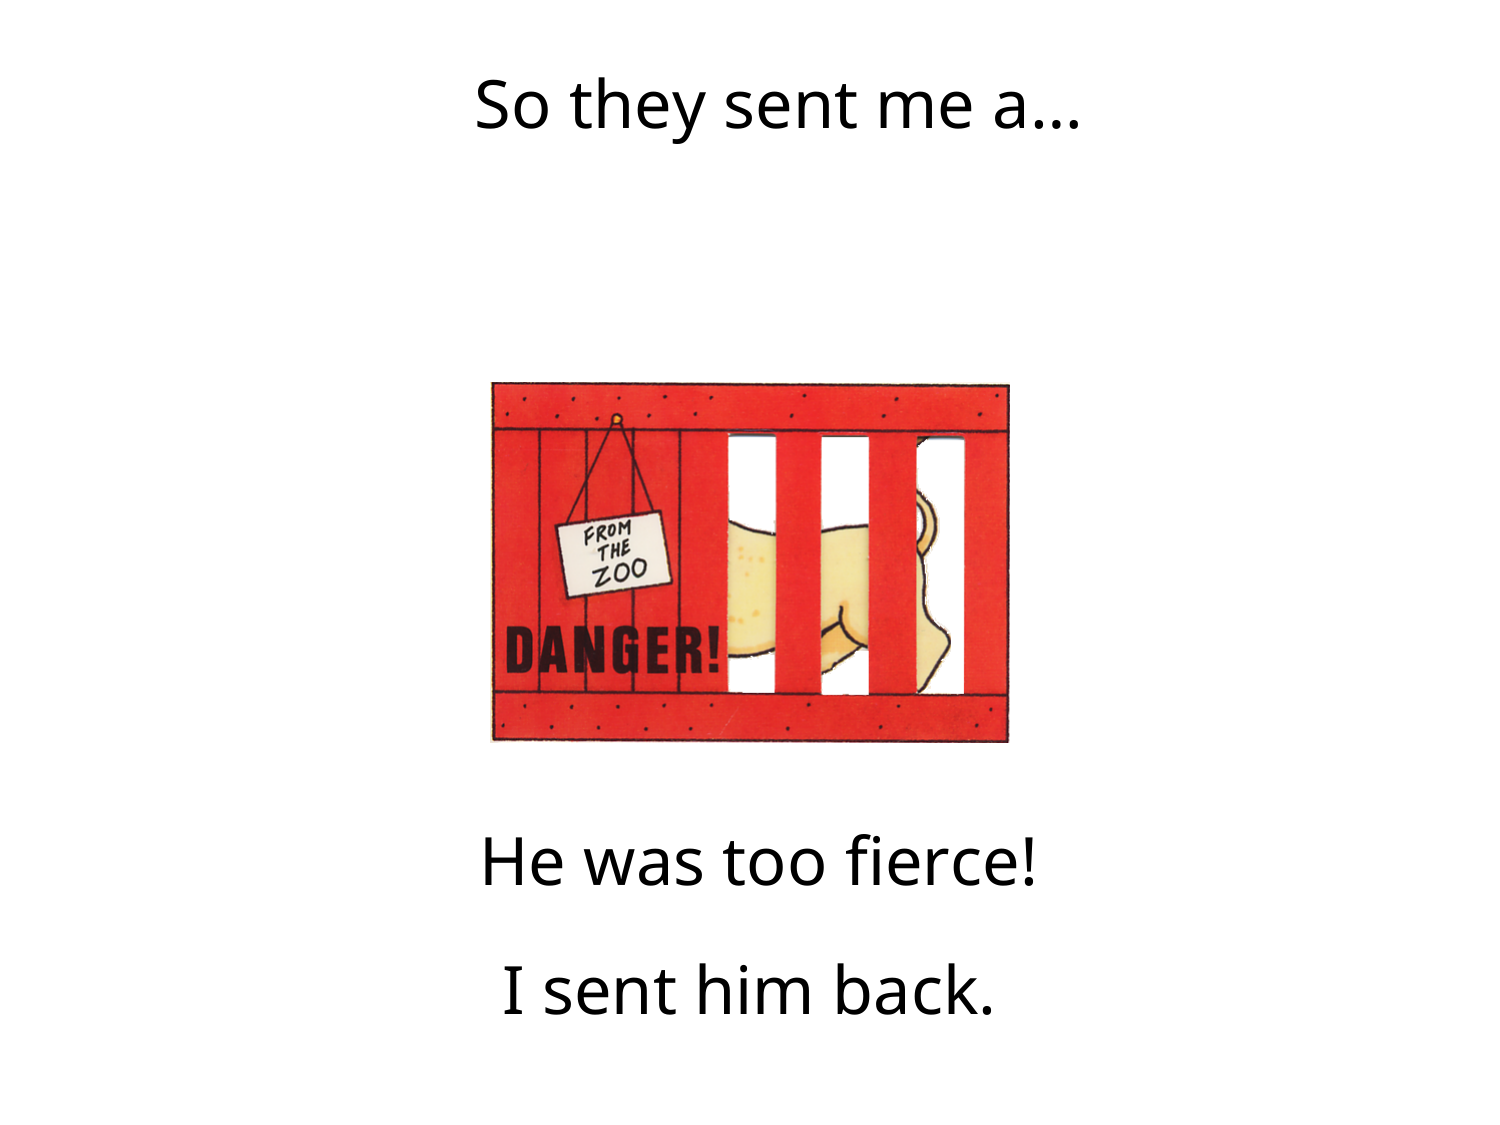

So they sent me a…
He was too fierce!
I sent him back.